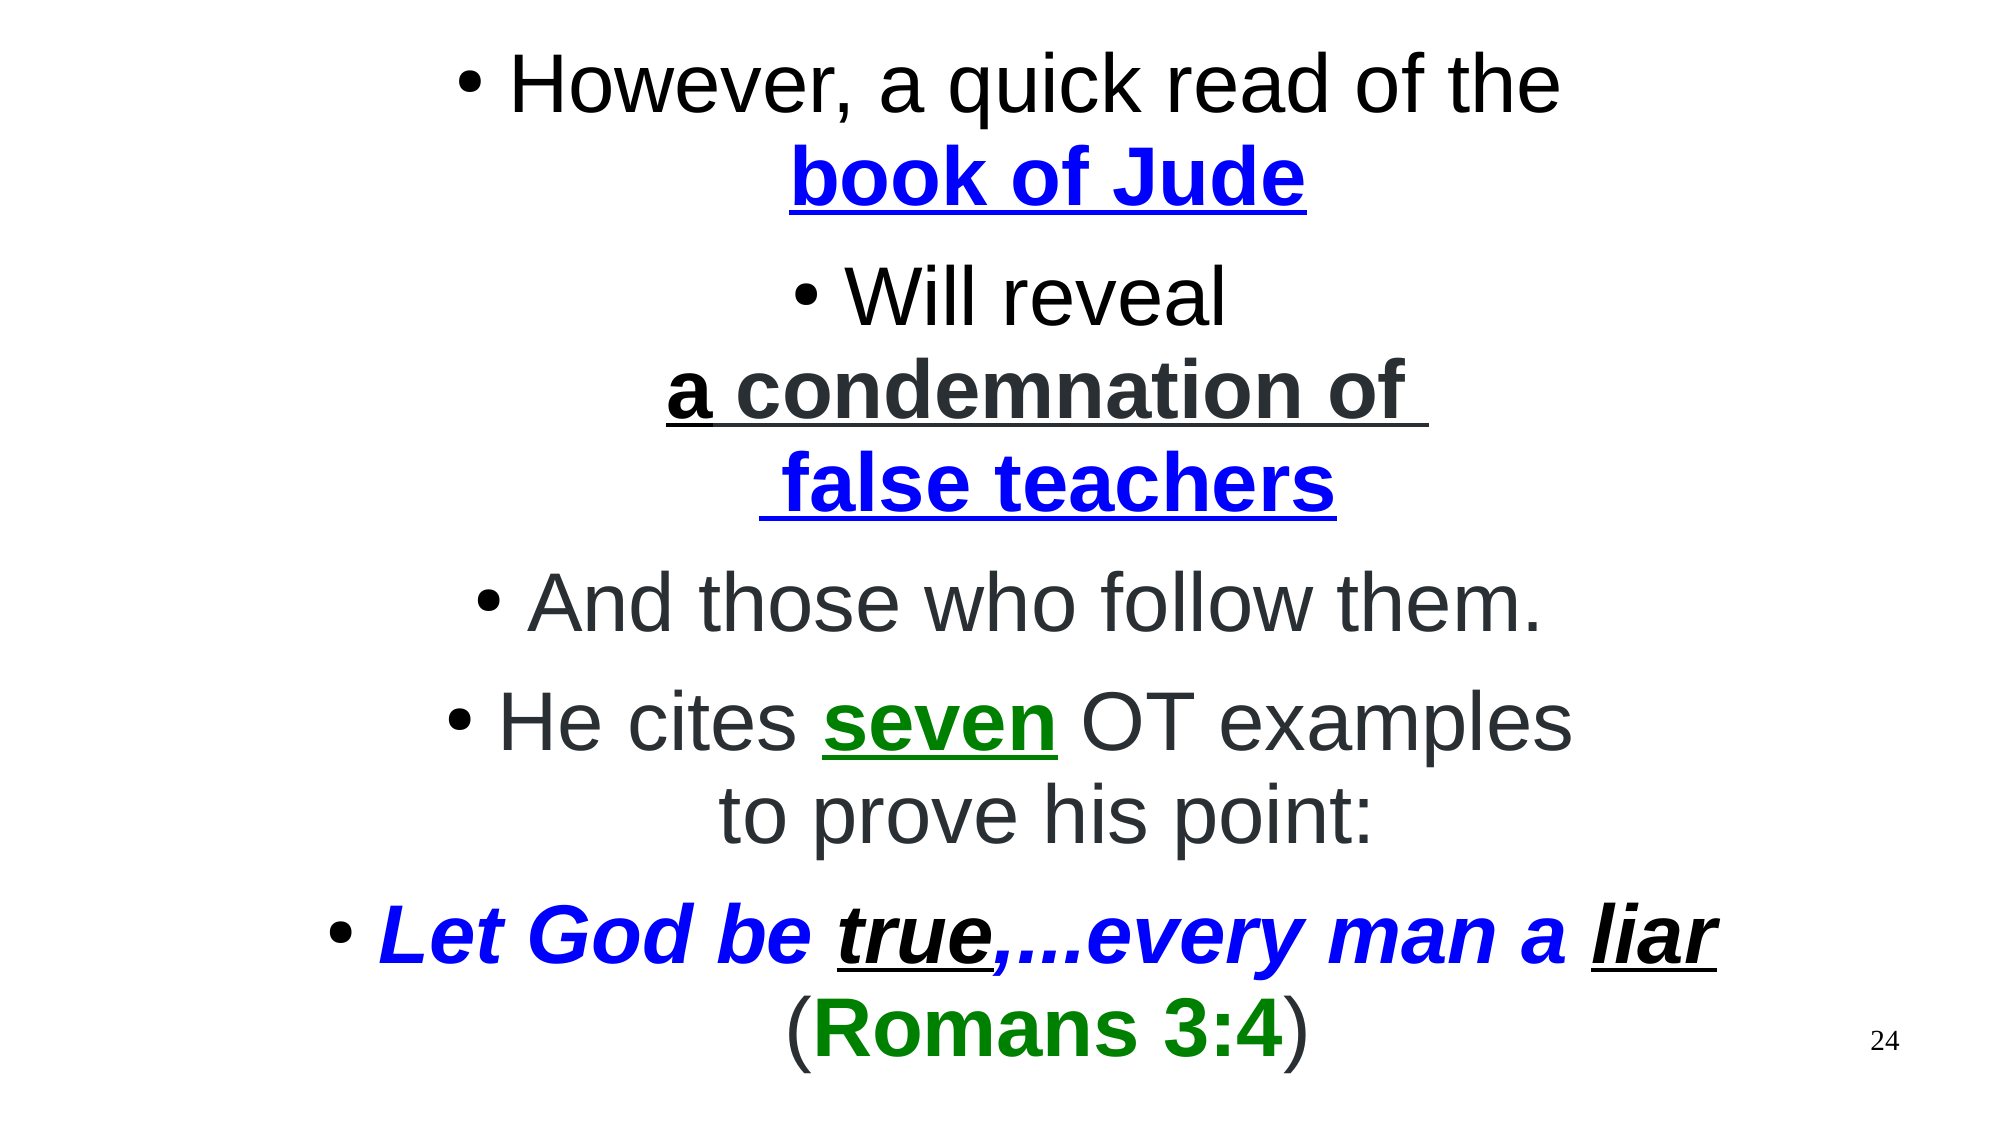

# However, a quick read of the book of Jude
Will reveal
a condemnation of
 false teachers
And those who follow them.
He cites seven OT examples
to prove his point:
Let God be true,...every man a liar
(Romans 3:4)
24